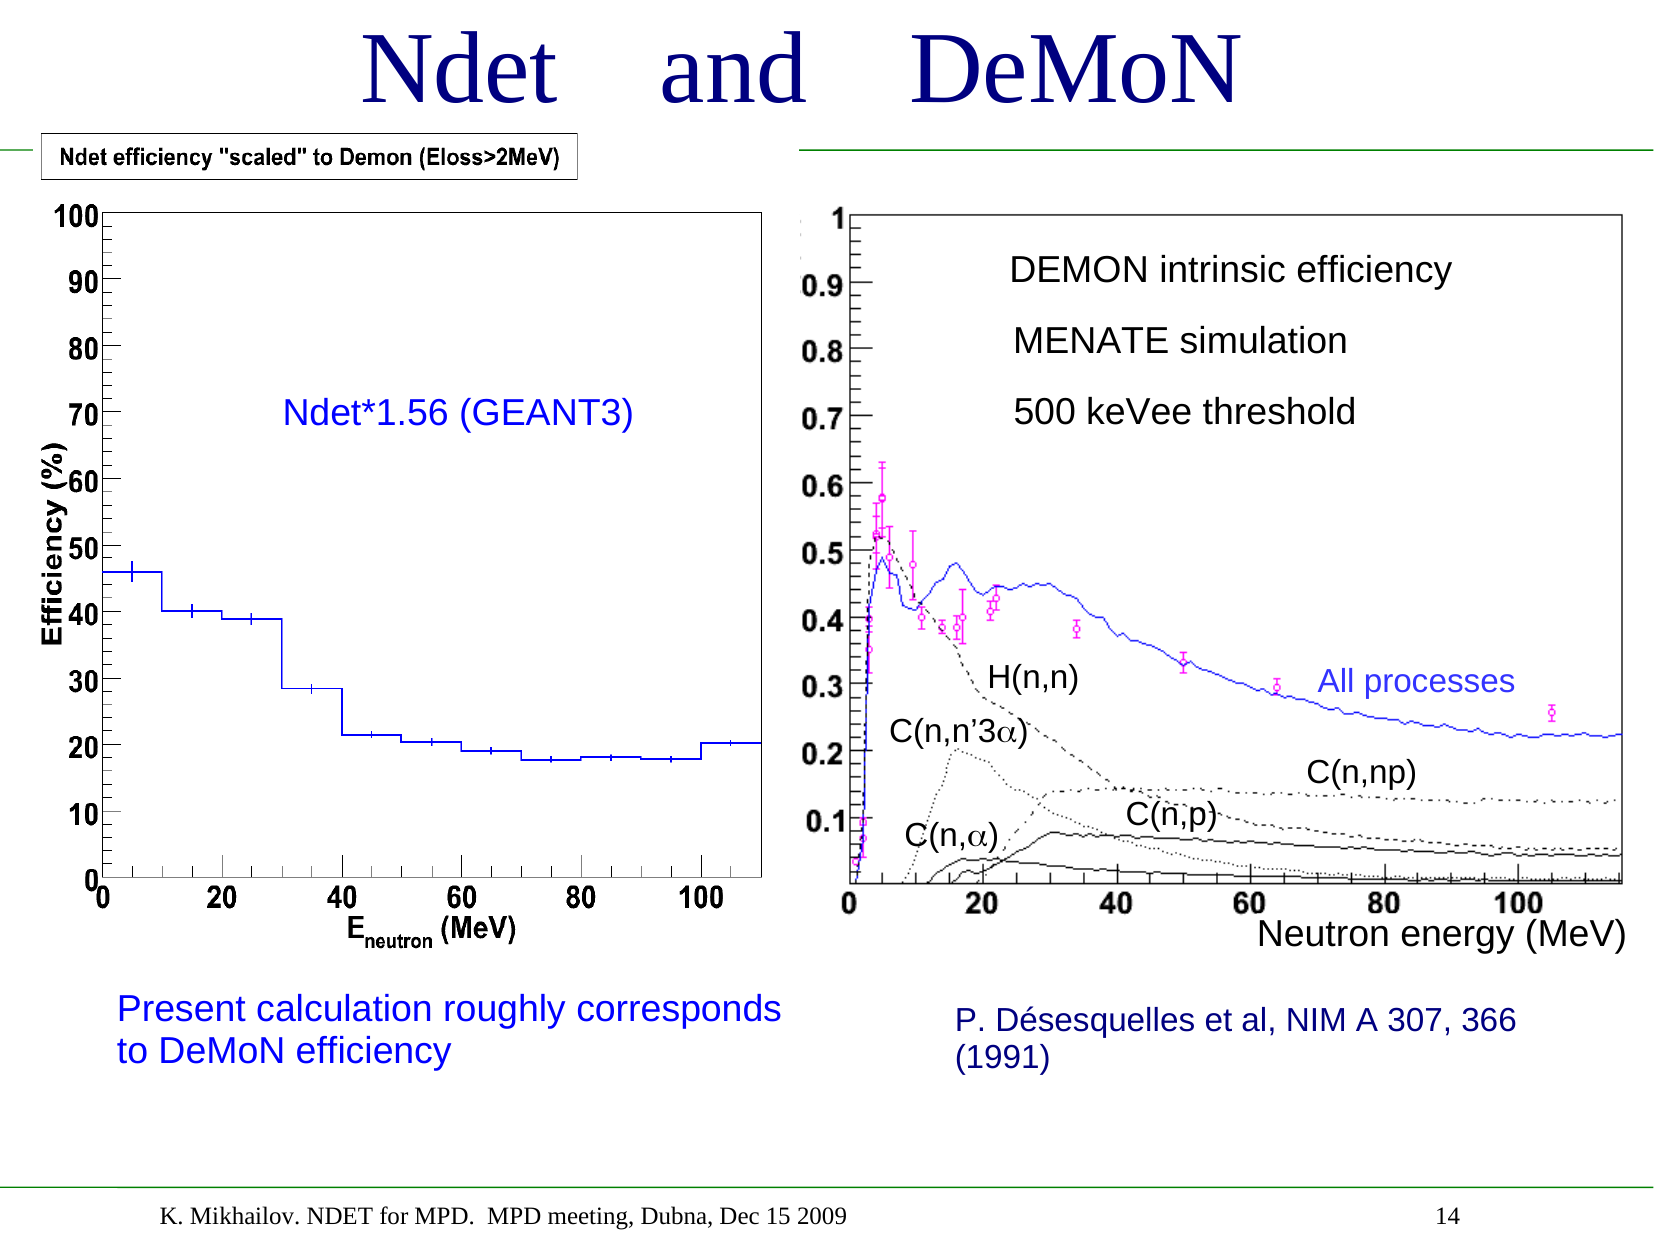

# Ndet and DeMoN
DEMON intrinsic efficiency
Efficiency
MENATE simulation
500 keVee threshold
Ndet*1.56 (GEANT3)
H(n,n)
All processes
C(n,n’3)
C(n,np)
C(n,p)
C(n,)
Neutron energy (MeV)
Present calculation roughly corresponds
to DeMoN efficiency
P. Désesquelles et al, NIM A 307, 366 (1991)
K. Mikhailov. NDET for MPD. MPD meeting, Dubna, Dec 15 2009